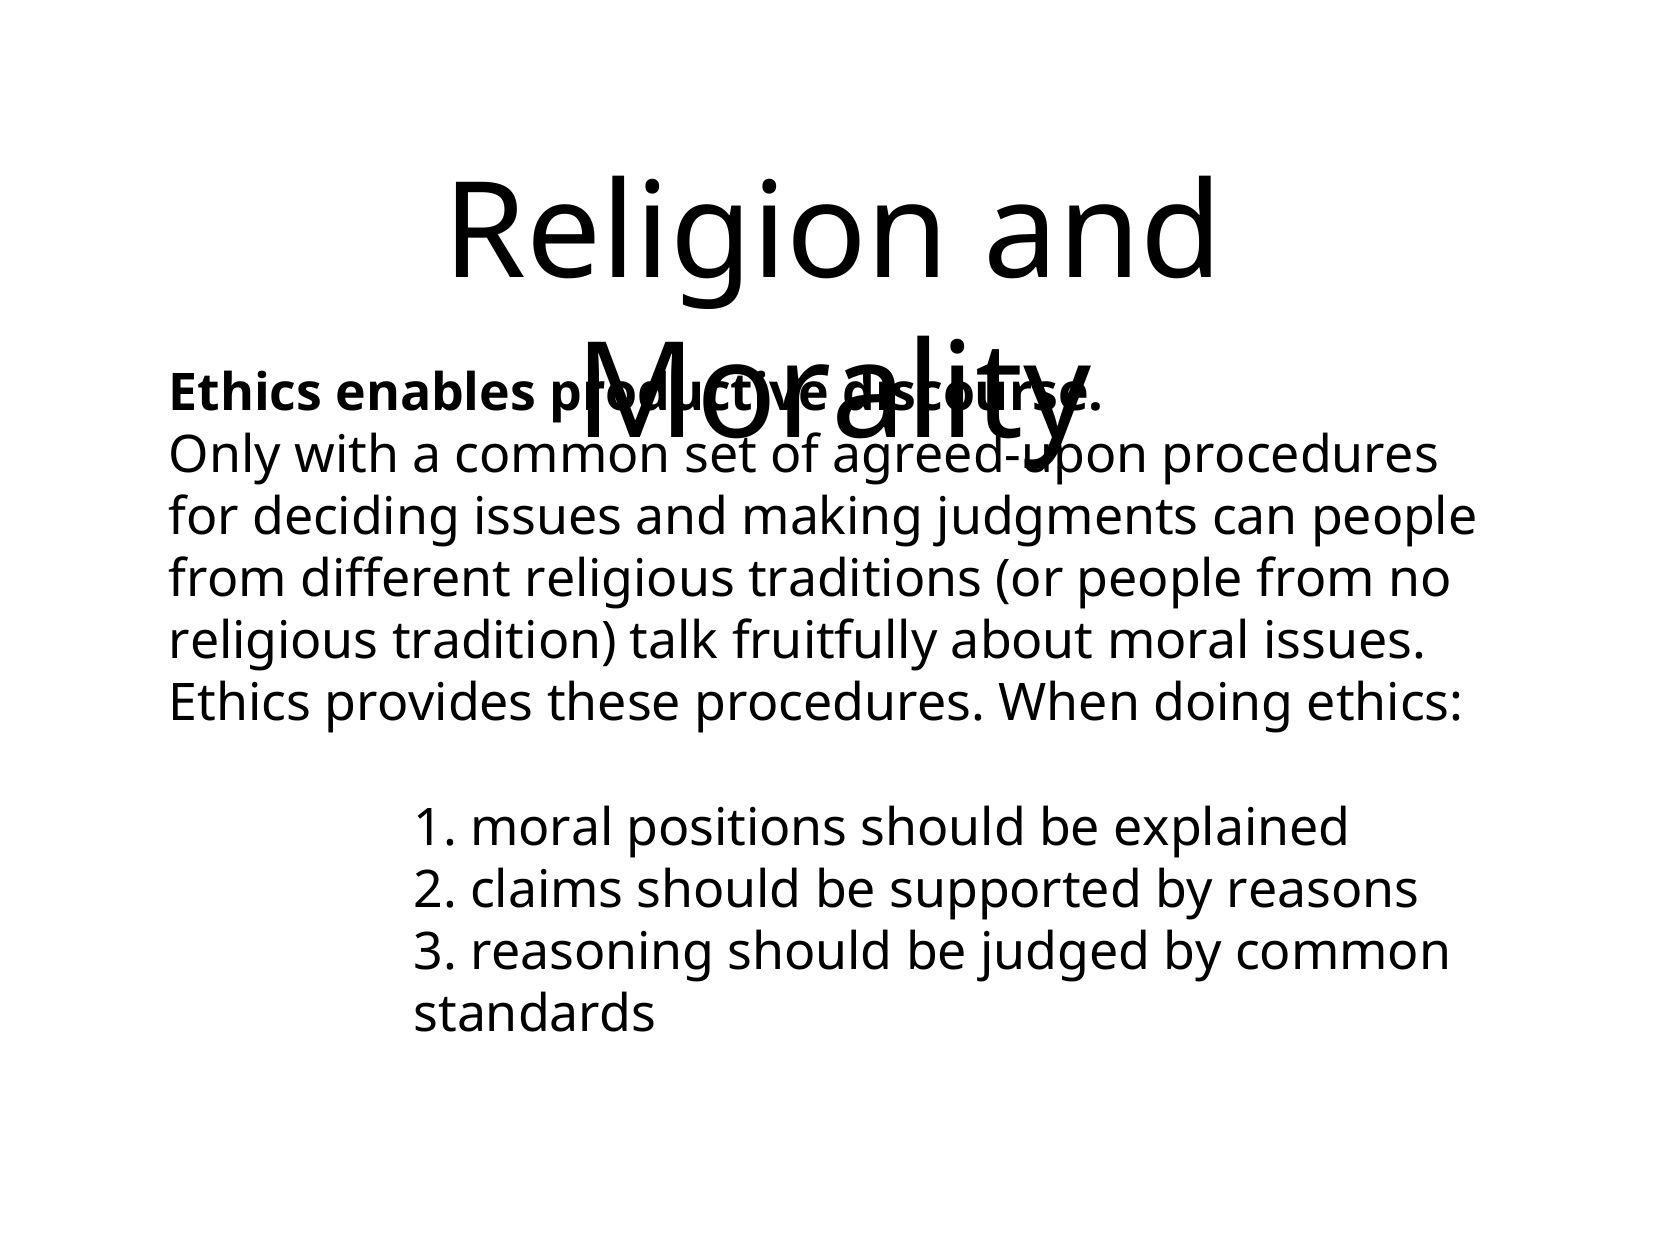

# Religion and Morality
Ethics enables productive discourse.
Only with a common set of agreed-upon procedures for deciding issues and making judgments can people from different religious traditions (or people from no religious tradition) talk fruitfully about moral issues. Ethics provides these procedures. When doing ethics:
1. moral positions should be explained
2. claims should be supported by reasons
3. reasoning should be judged by common standards